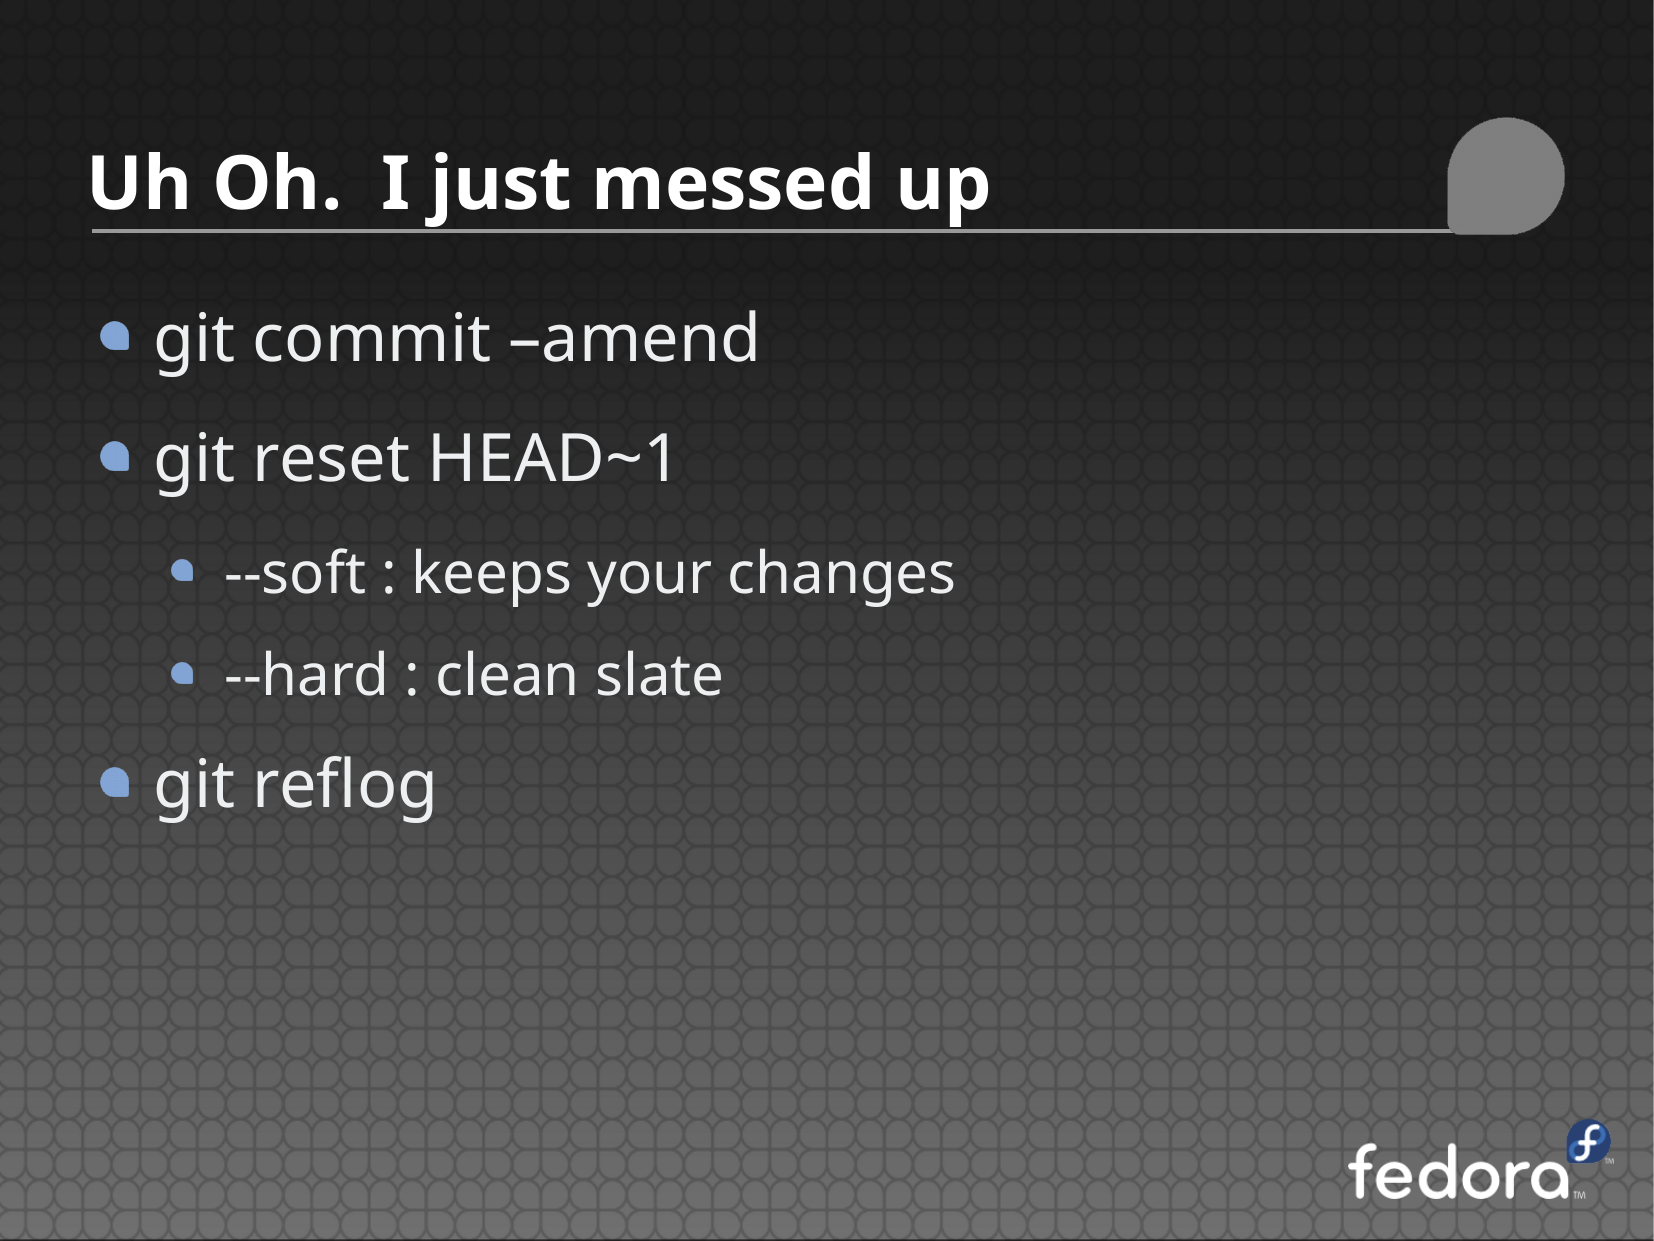

# Uh Oh. I just messed up
git commit –amend
git reset HEAD~1
--soft : keeps your changes
--hard : clean slate
git reflog